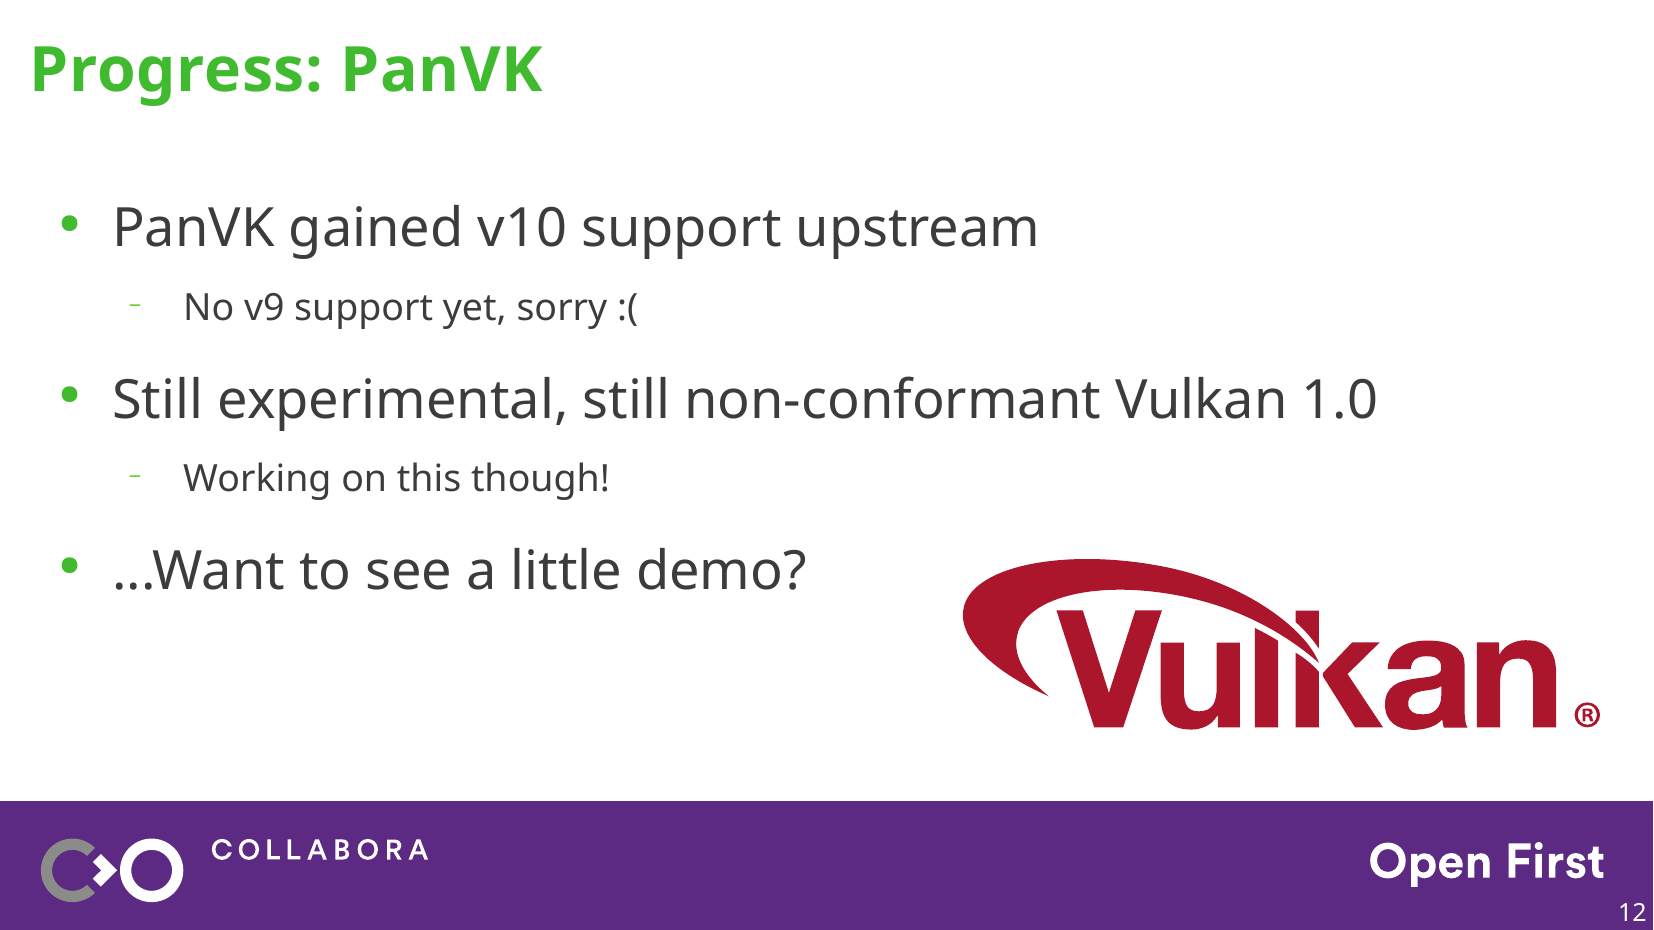

# Progress: PanVK
PanVK gained v10 support upstream
No v9 support yet, sorry :(
Still experimental, still non-conformant Vulkan 1.0
Working on this though!
...Want to see a little demo?